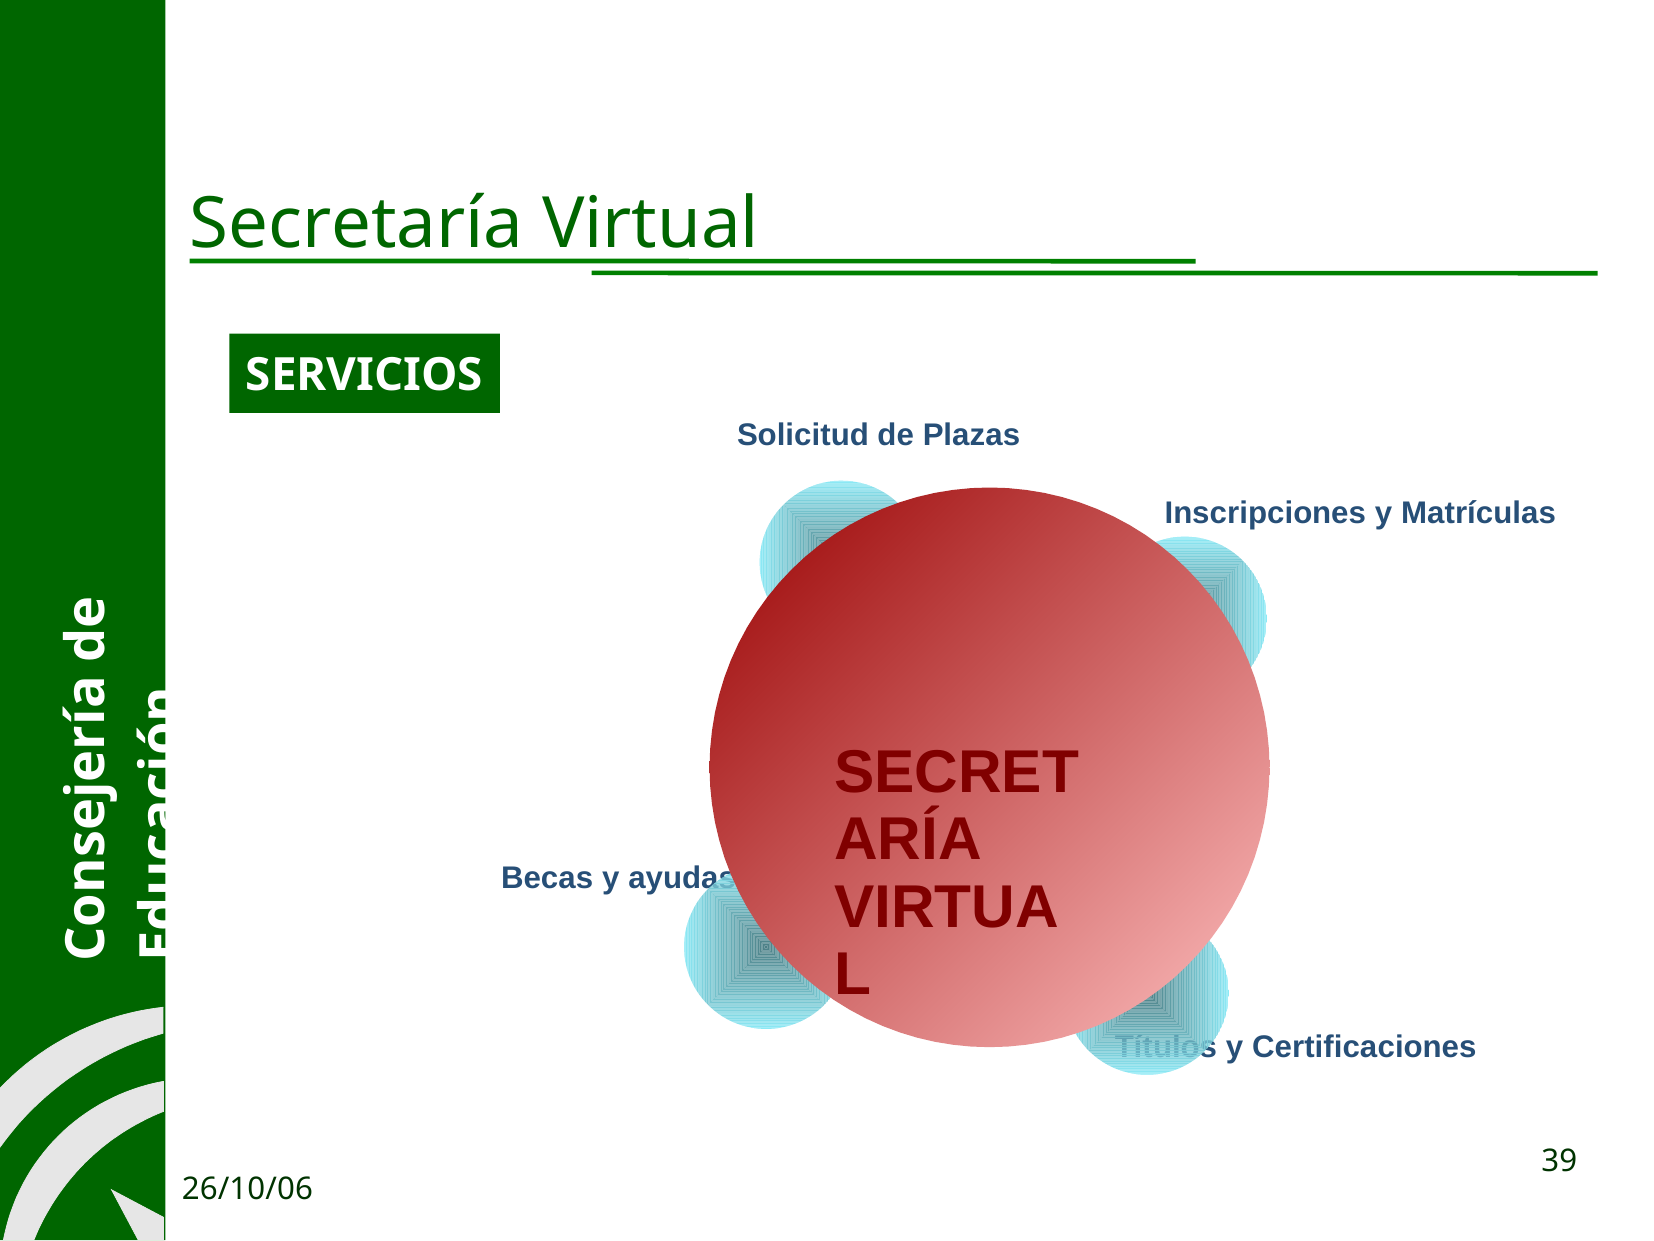

Secretaría Virtual
SERVICIOS
Solicitud de Plazas
SECRETARÍA
VIRTUAL
Inscripciones y Matrículas
SECRETARÍA VIRTUAL
Títulos y Certificaciones
Becas y ayudas
39